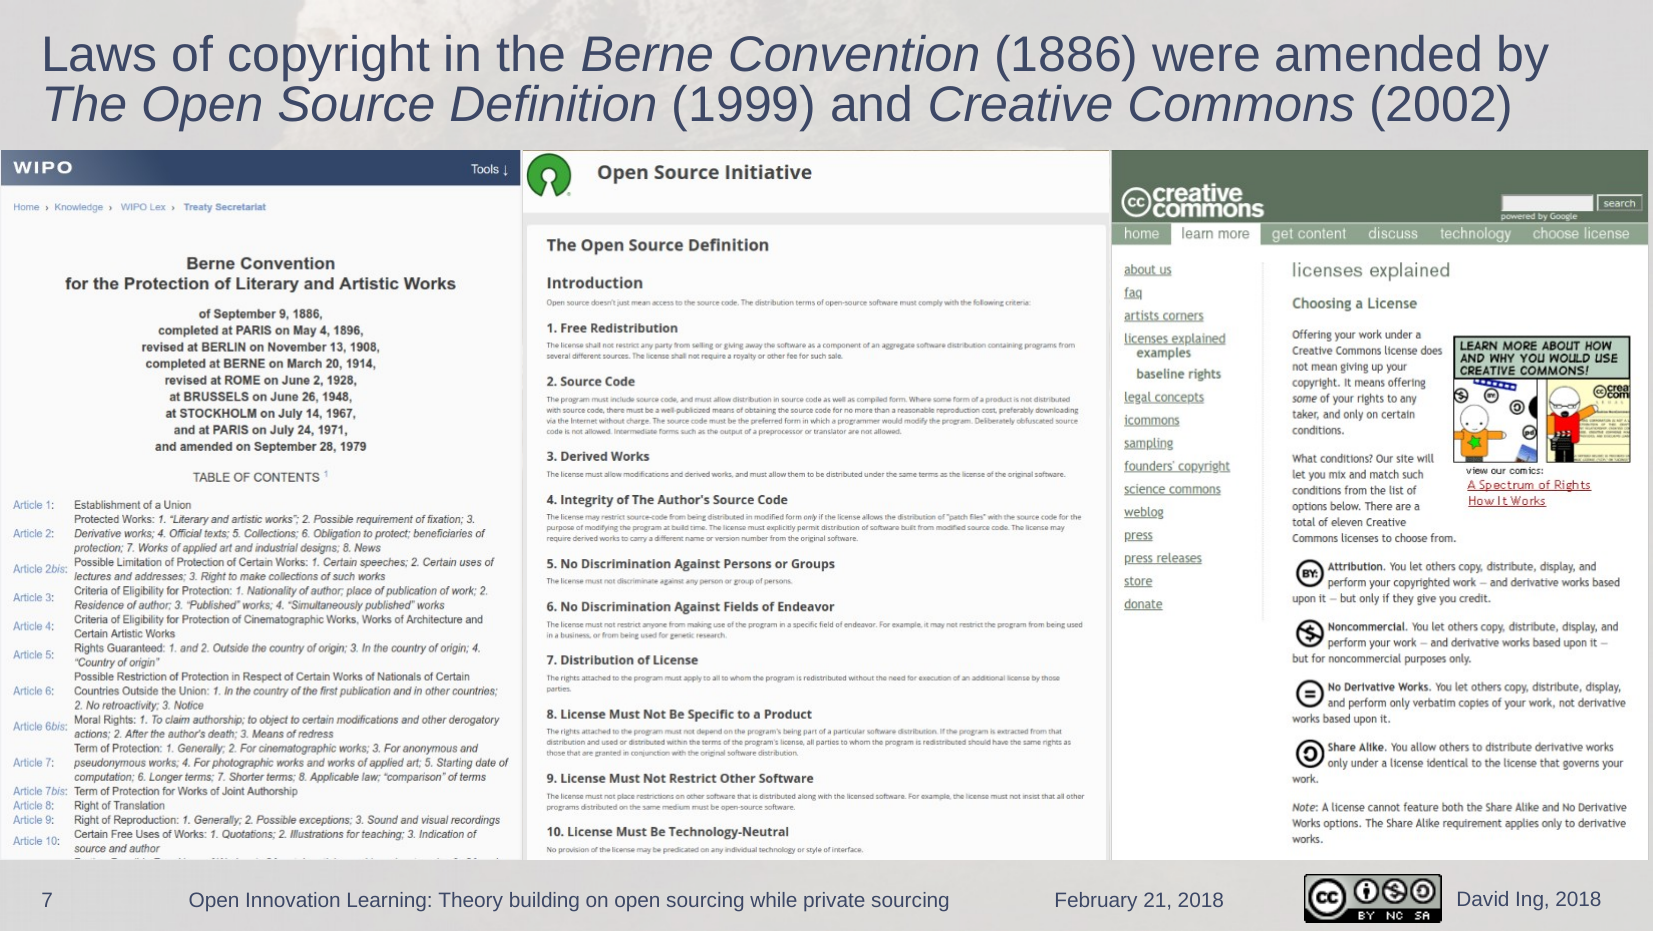

# Laws of copyright in the Berne Convention (1886) were amended by The Open Source Definition (1999) and Creative Commons (2002)
Open Innovation Learning: Theory building on open sourcing while private sourcing
February 21, 2018
7